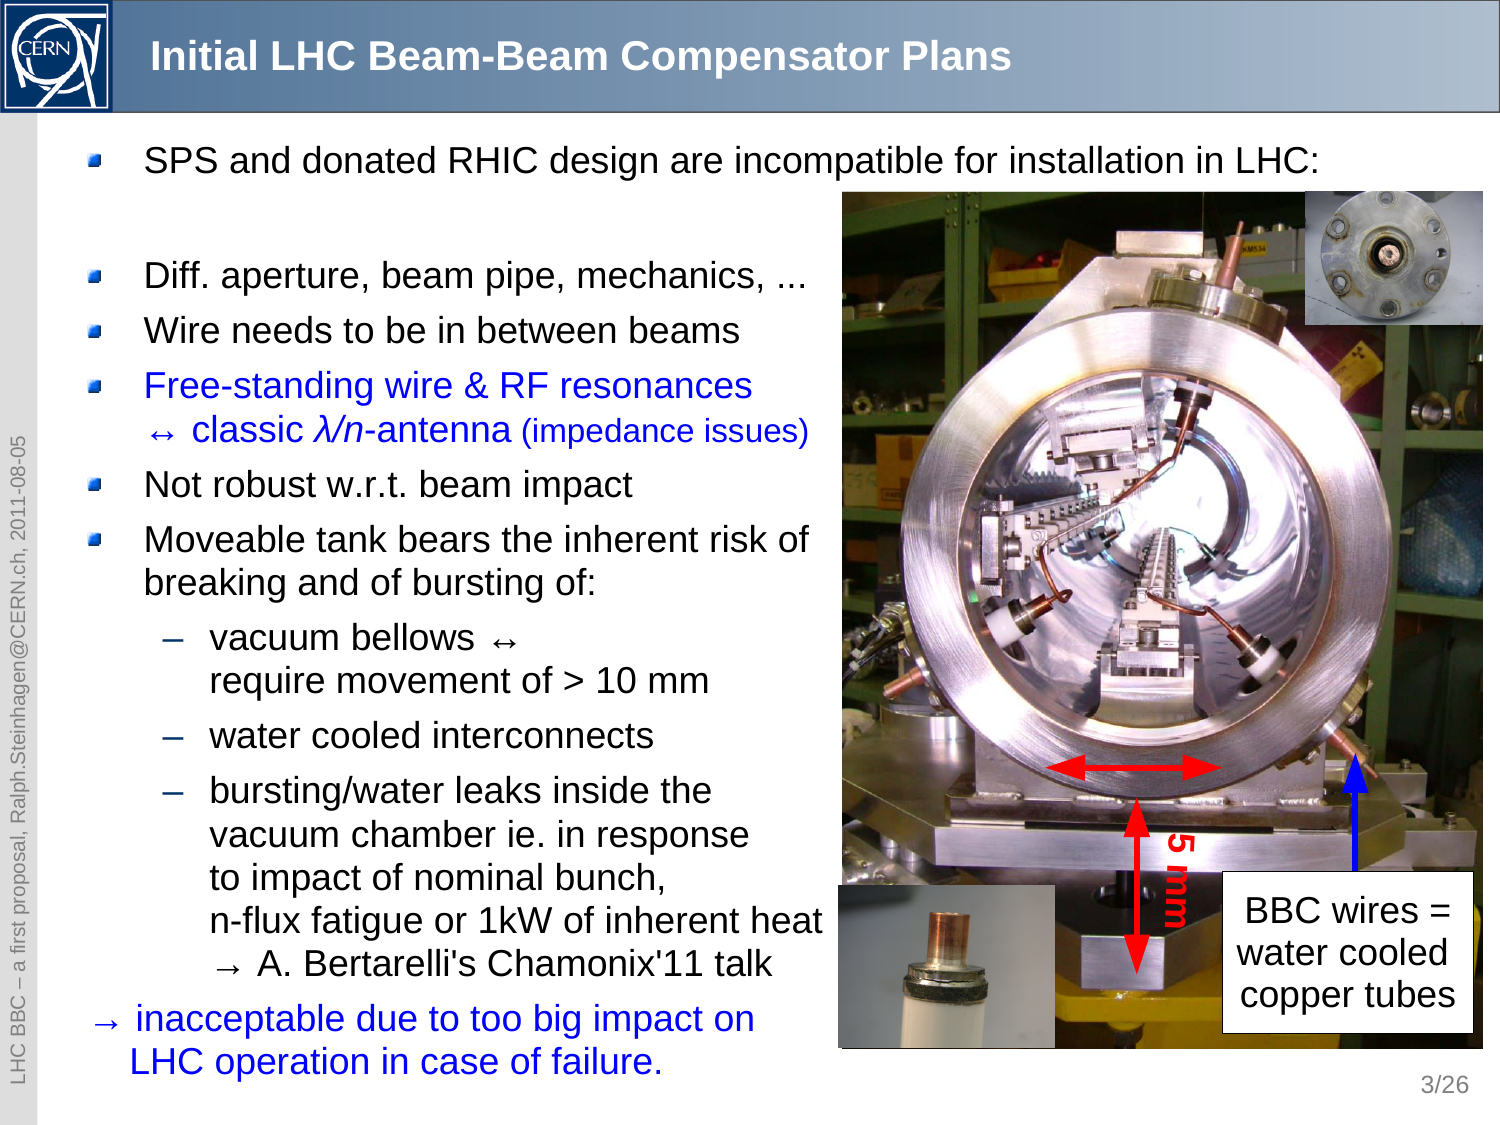

# Initial LHC Beam-Beam Compensator Plans
SPS and donated RHIC design are incompatible for installation in LHC:
Diff. aperture, beam pipe, mechanics, ...
Wire needs to be in between beams
Free-standing wire & RF resonances 					↔ classic λ/n-antenna (impedance issues)
Not robust w.r.t. beam impact
Moveable tank bears the inherent risk of 				 breaking and of bursting of:
vacuum bellows ↔ 							require movement of > 10 mm
water cooled interconnects
bursting/water leaks inside the 					vacuum chamber ie. in response 					to impact of nominal bunch, 						n-flux fatigue or 1kW of inherent heat					 → A. Bertarelli's Chamonix'11 talk
→ inacceptable due to too big impact on 					 LHC operation in case of failure.
5 mm
BBC wires =
water cooled
copper tubes